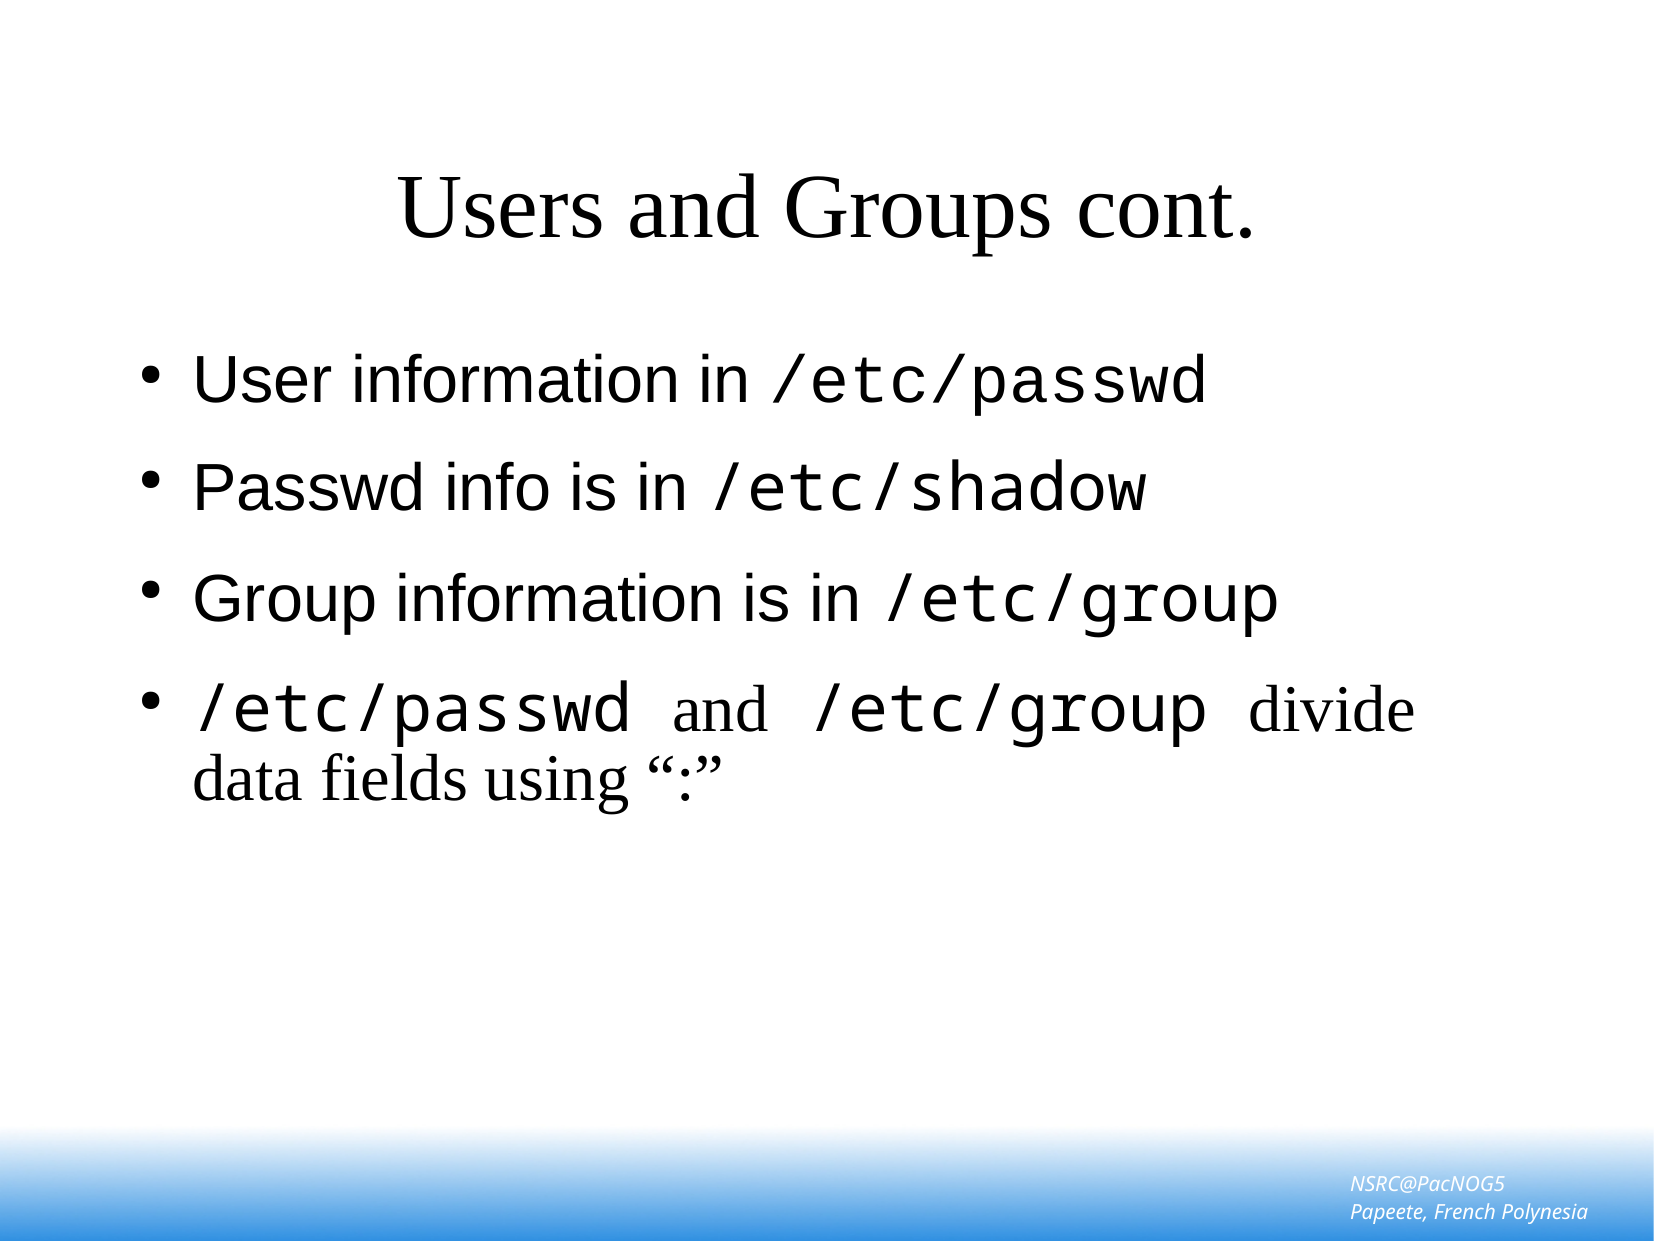

# Users and Groups cont.
User information in /etc/passwd
Passwd info is in /etc/shadow
Group information is in /etc/group
/etc/passwd and /etc/group divide data fields using “:”